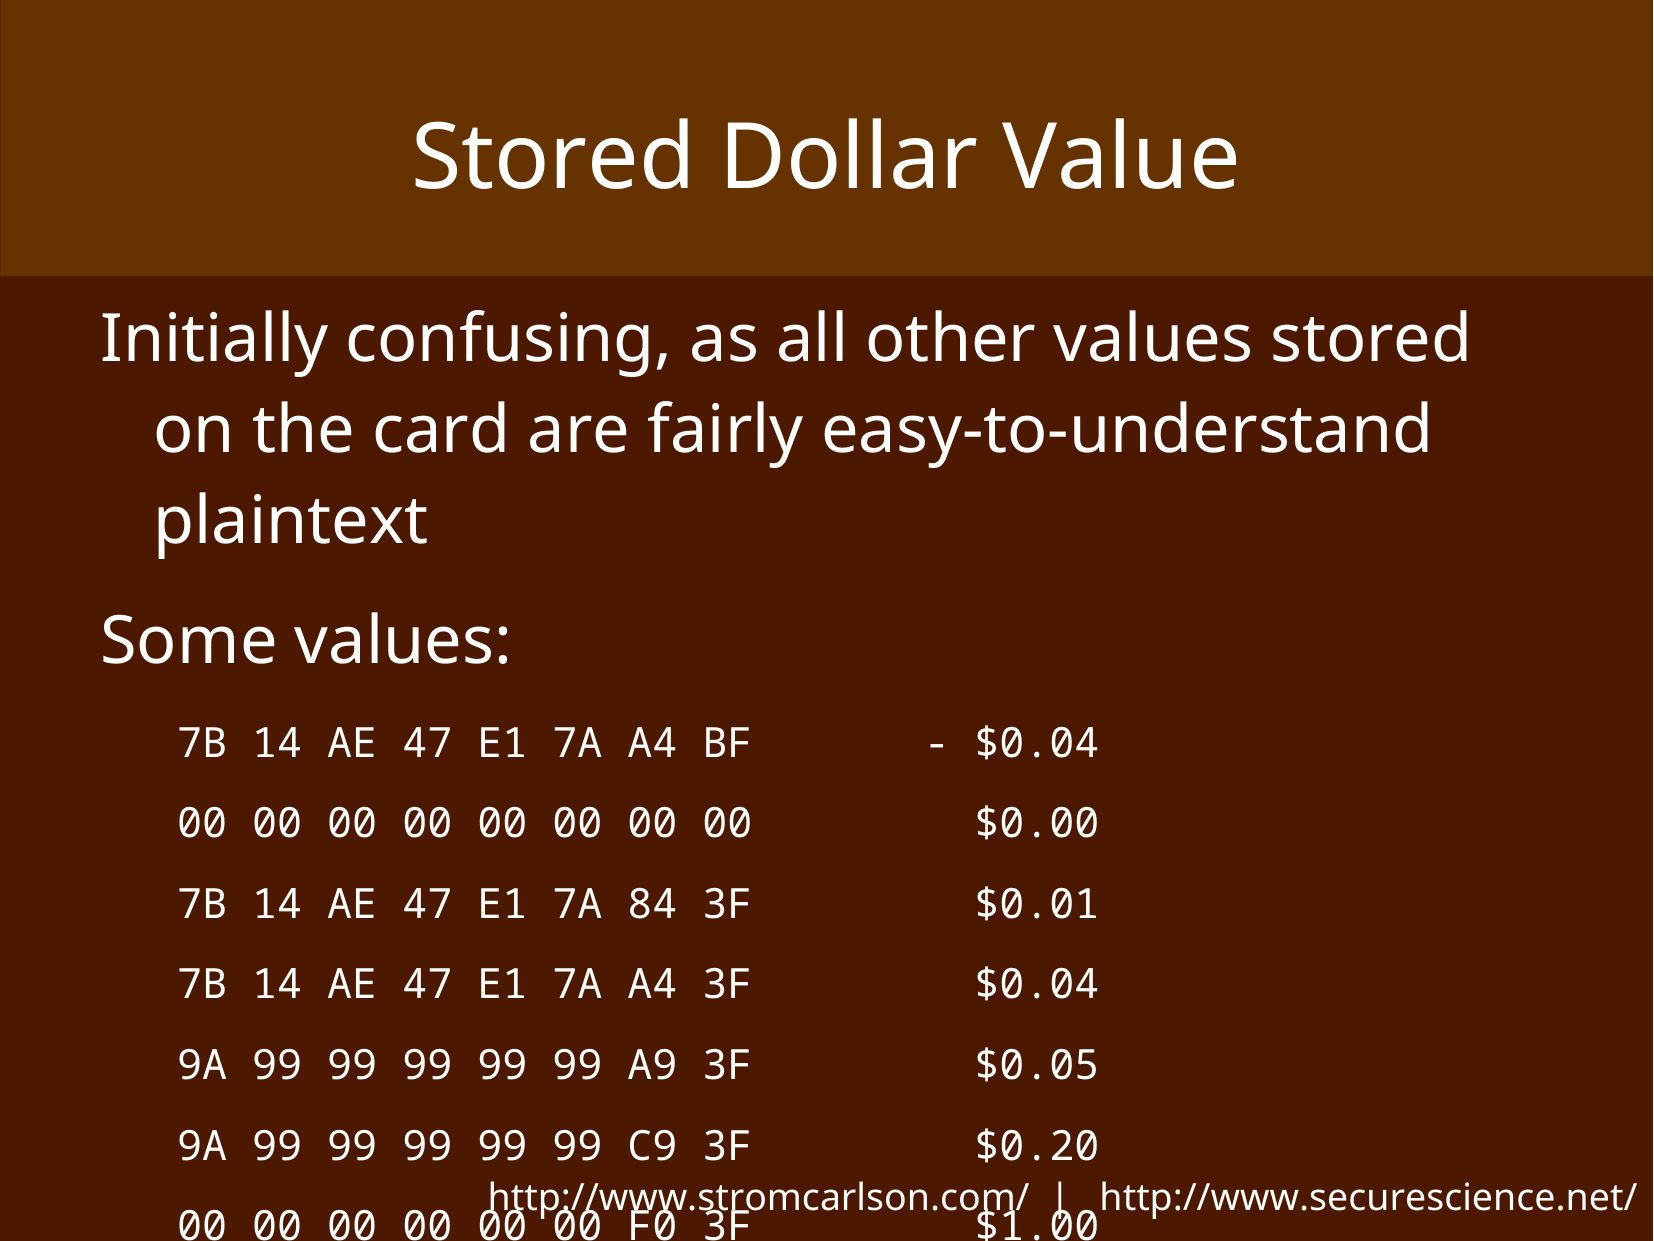

# Stored Dollar Value
Initially confusing, as all other values stored on the card are fairly easy-to-understand plaintext
Some values:
7B 14 AE 47 E1 7A A4 BF		 -	$0.04
00 00 00 00 00 00 00 00			$0.00
7B 14 AE 47 E1 7A 84 3F			$0.01
7B 14 AE 47 E1 7A A4 3F			$0.04
9A 99 99 99 99 99 A9 3F			$0.05
9A 99 99 99 99 99 C9 3F			$0.20
00 00 00 00 00 00 F0 3F			$1.00
66 66 66 66 66 66 1E 40			$7.60
00 00 00 00 00 00 34 40			$20.00